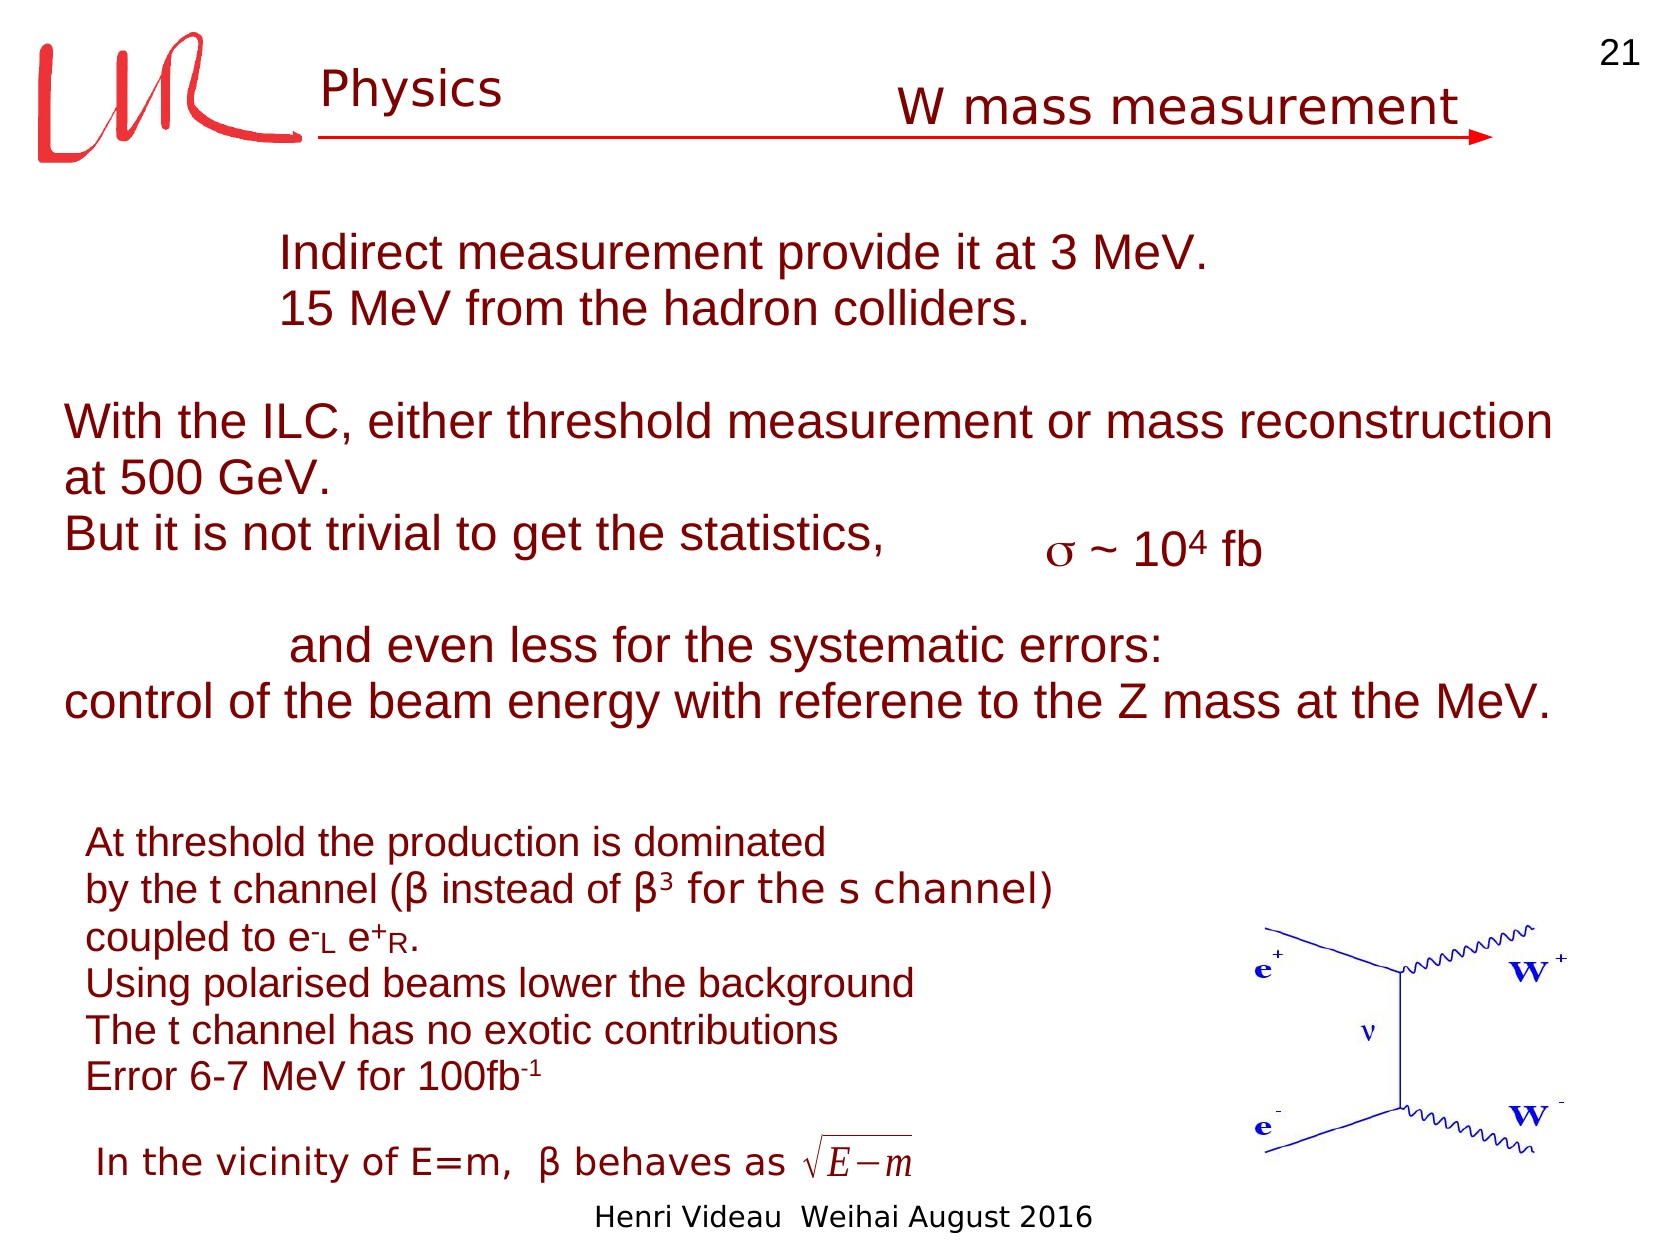

W mass measurement
Indirect measurement provide it at 3 MeV.
15 MeV from the hadron colliders.
With the ILC, either threshold measurement or mass reconstruction
at 500 GeV.
But it is not trivial to get the statistics,
			and even less for the systematic errors:
control of the beam energy with referene to the Z mass at the MeV.
 ~ 104 fb
At threshold the production is dominated
by the t channel (β instead of β3 for the s channel)
coupled to e-L e+R.
Using polarised beams lower the background
The t channel has no exotic contributions
Error 6-7 MeV for 100fb-1
In the vicinity of E=m, β behaves as